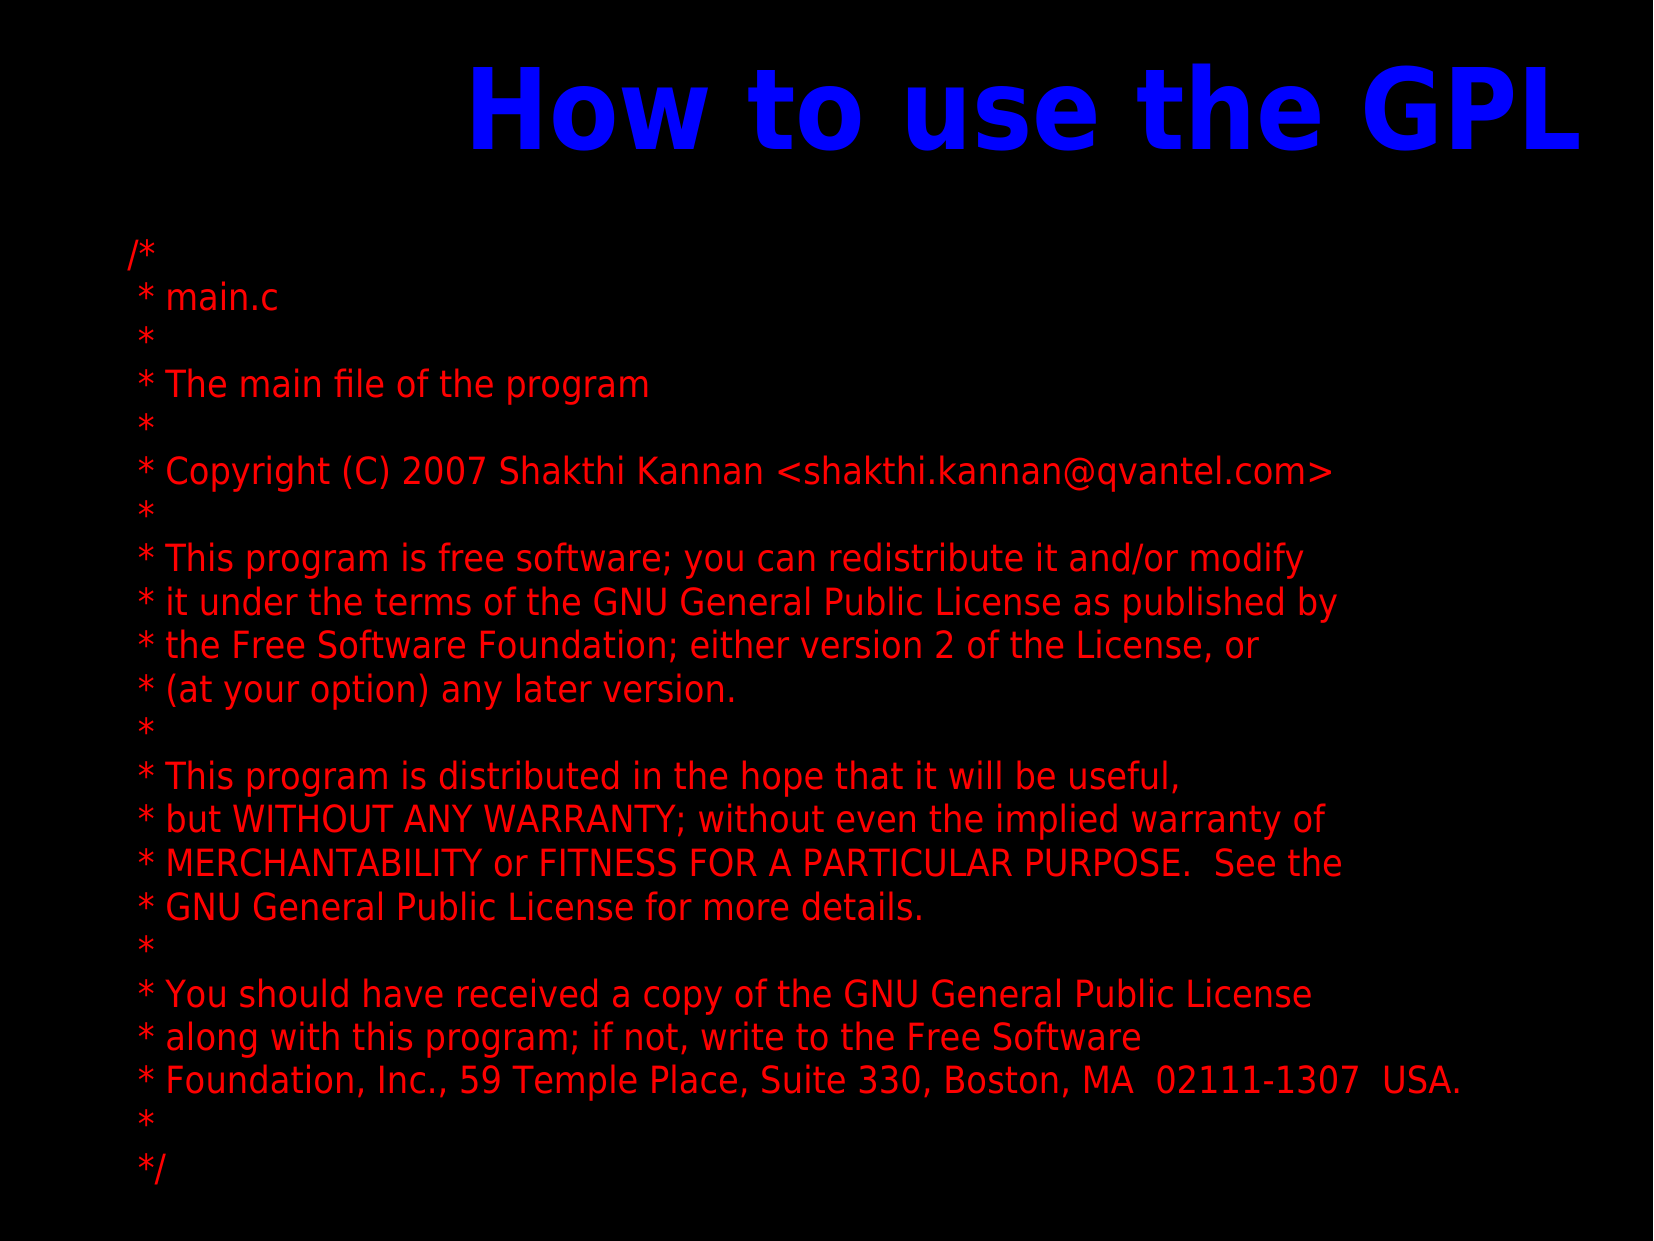

How to use the GPL
/*
 * main.c
 *
 * The main file of the program
 *
 * Copyright (C) 2007 Shakthi Kannan <shakthi.kannan@qvantel.com>
 *
 * This program is free software; you can redistribute it and/or modify
 * it under the terms of the GNU General Public License as published by
 * the Free Software Foundation; either version 2 of the License, or
 * (at your option) any later version.
 *
 * This program is distributed in the hope that it will be useful,
 * but WITHOUT ANY WARRANTY; without even the implied warranty of
 * MERCHANTABILITY or FITNESS FOR A PARTICULAR PURPOSE. See the
 * GNU General Public License for more details.
 *
 * You should have received a copy of the GNU General Public License
 * along with this program; if not, write to the Free Software
 * Foundation, Inc., 59 Temple Place, Suite 330, Boston, MA 02111-1307 USA.
 *
 */